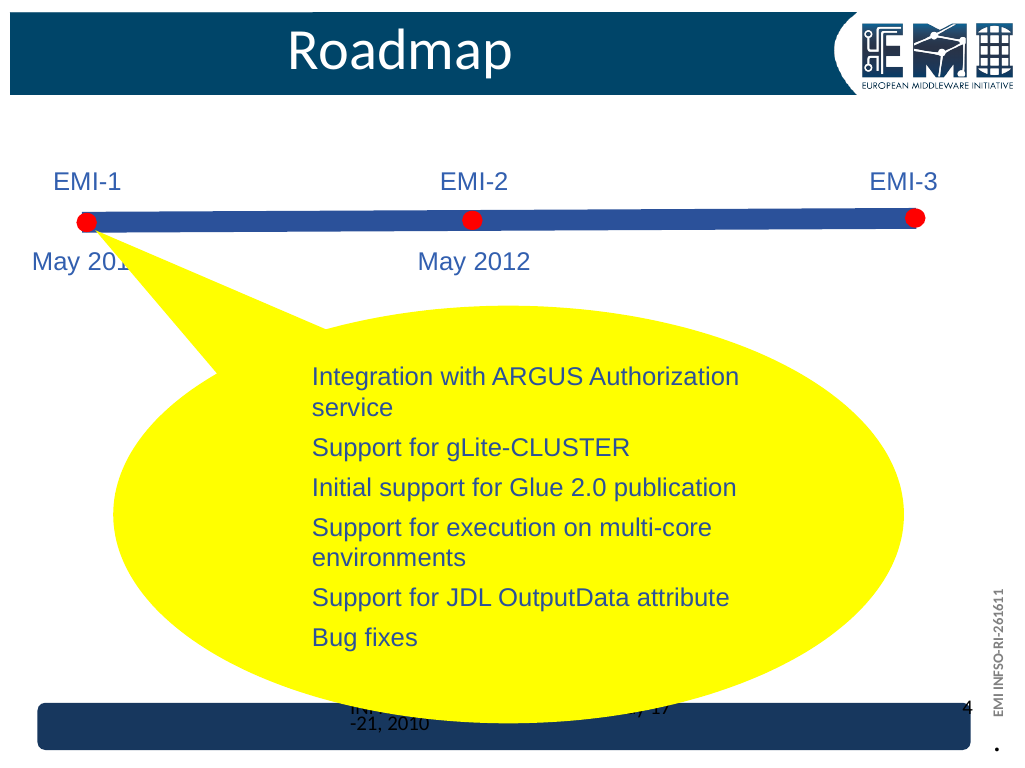

# Roadmap
EMI-1
May 2011
EMI-2
May 2012
EMI-3
Integration with ARGUS Authorization service
Support for gLite-CLUSTER
Initial support for Glue 2.0 publication
Support for execution on multi-core environments
Support for JDL OutputData attribute
Bug fixes
INFN-GRID & CCR Workshop - May 17-21, 2010
4